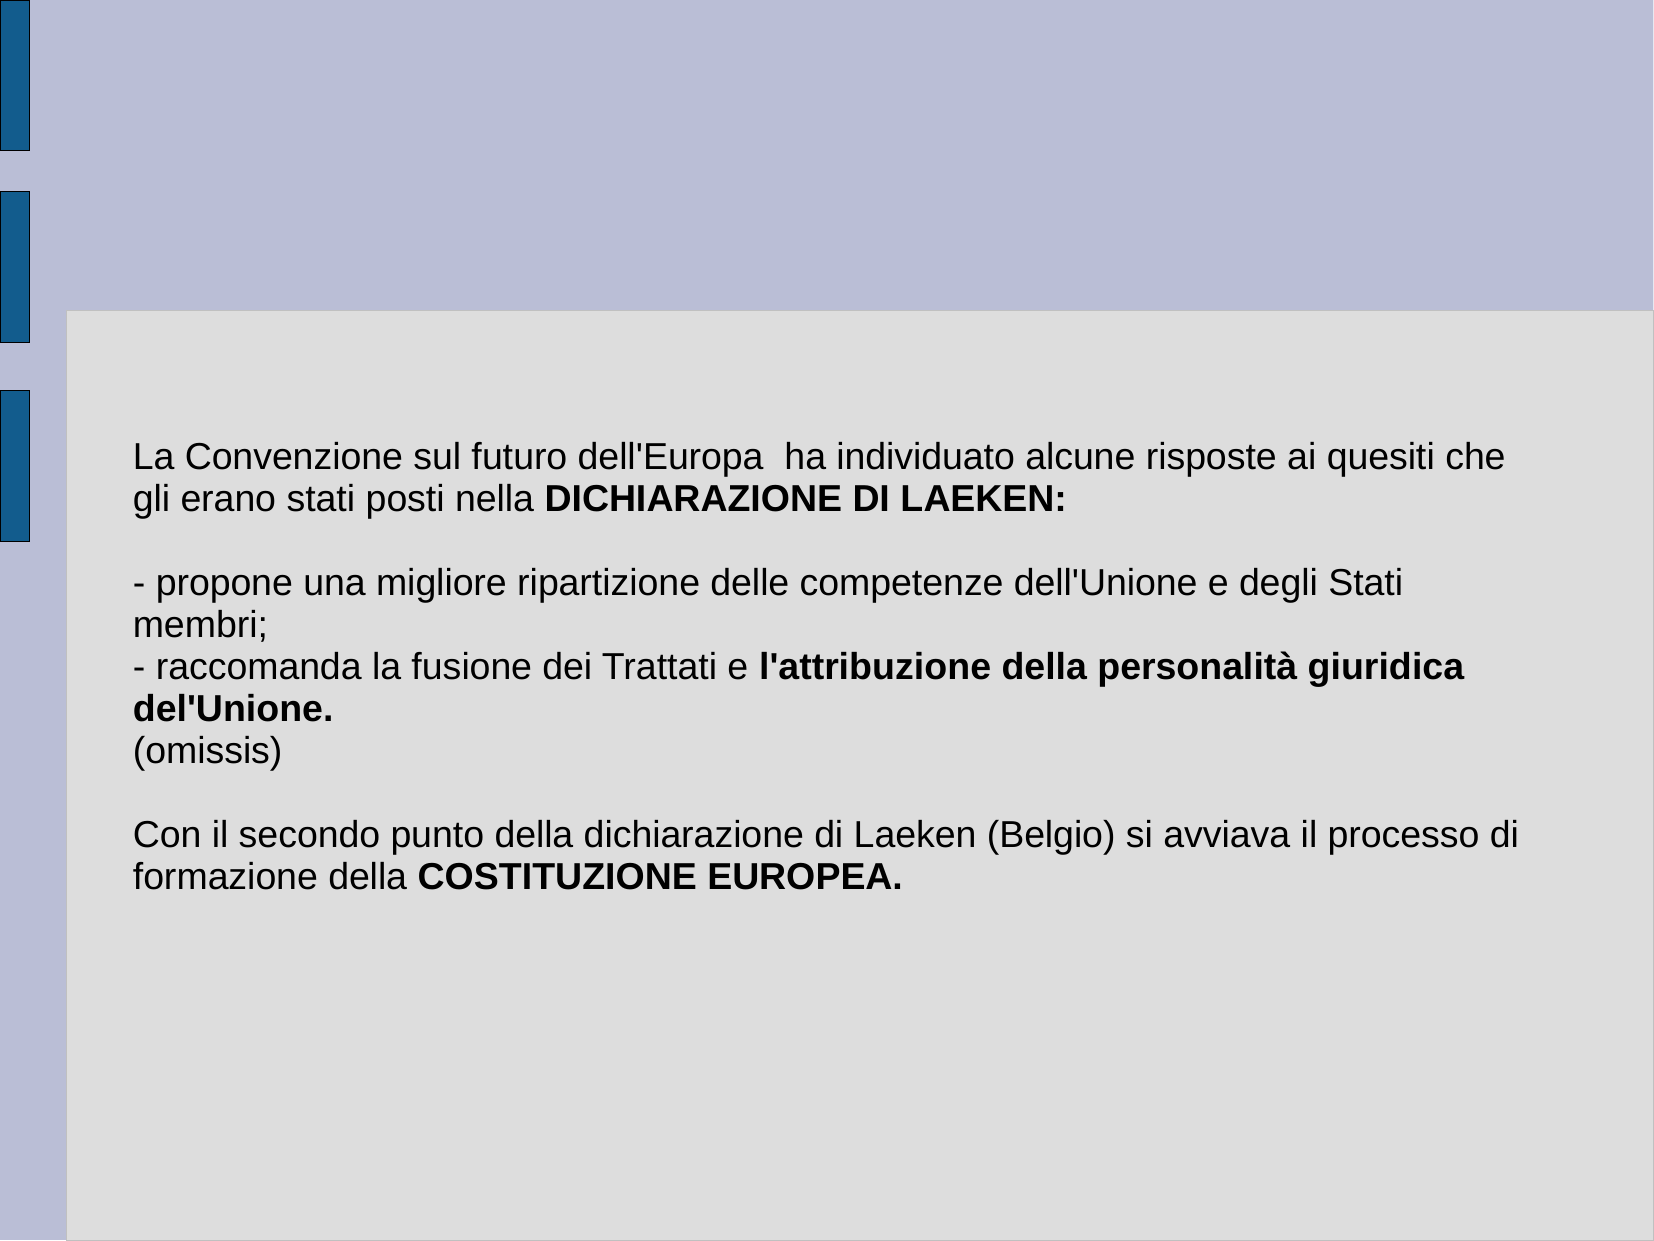

La Convenzione sul futuro dell'Europa ha individuato alcune risposte ai quesiti che gli erano stati posti nella DICHIARAZIONE DI LAEKEN:
- propone una migliore ripartizione delle competenze dell'Unione e degli Stati membri;
- raccomanda la fusione dei Trattati e l'attribuzione della personalità giuridica del'Unione.
(omissis)
Con il secondo punto della dichiarazione di Laeken (Belgio) si avviava il processo di formazione della COSTITUZIONE EUROPEA.